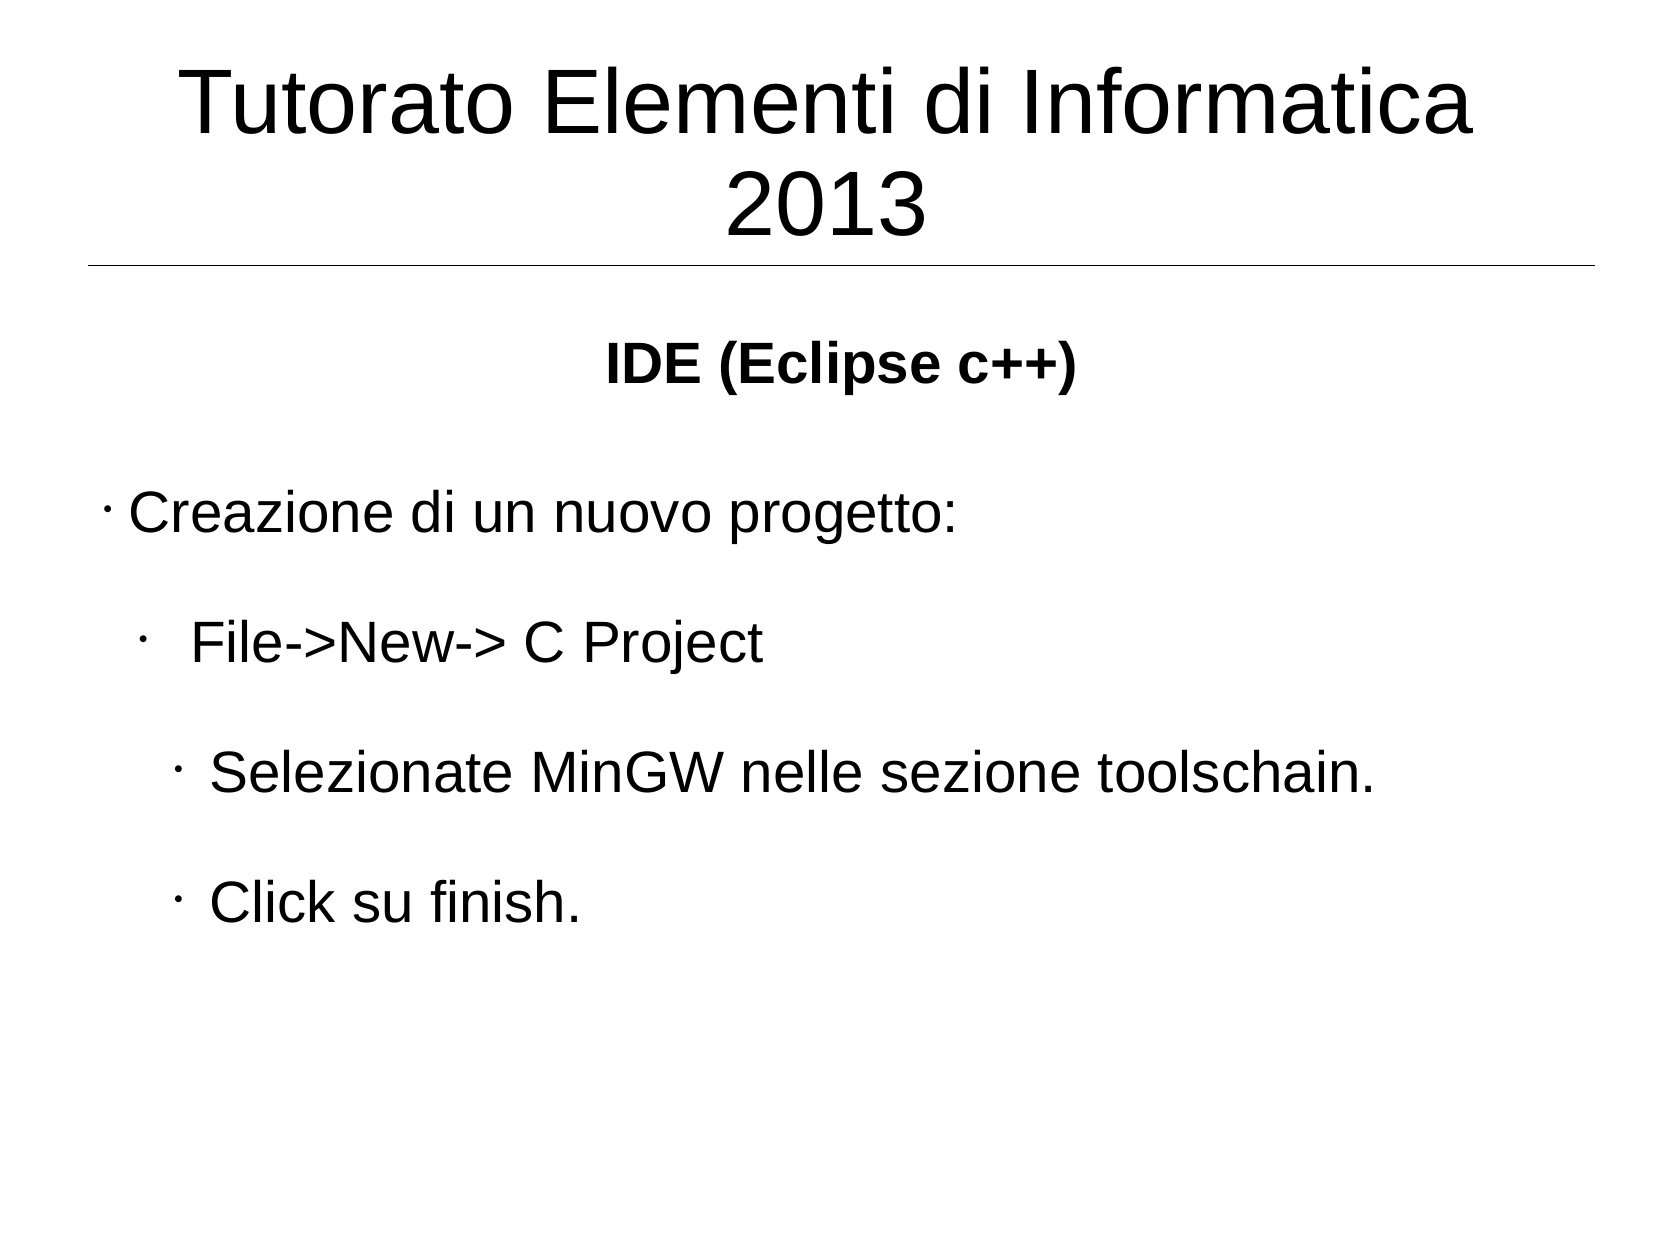

# Tutorato Elementi di Informatica 2013
IDE (Eclipse c++)
 Creazione di un nuovo progetto:
 File->New-> C Project
Selezionate MinGW nelle sezione toolschain.
Click su finish.